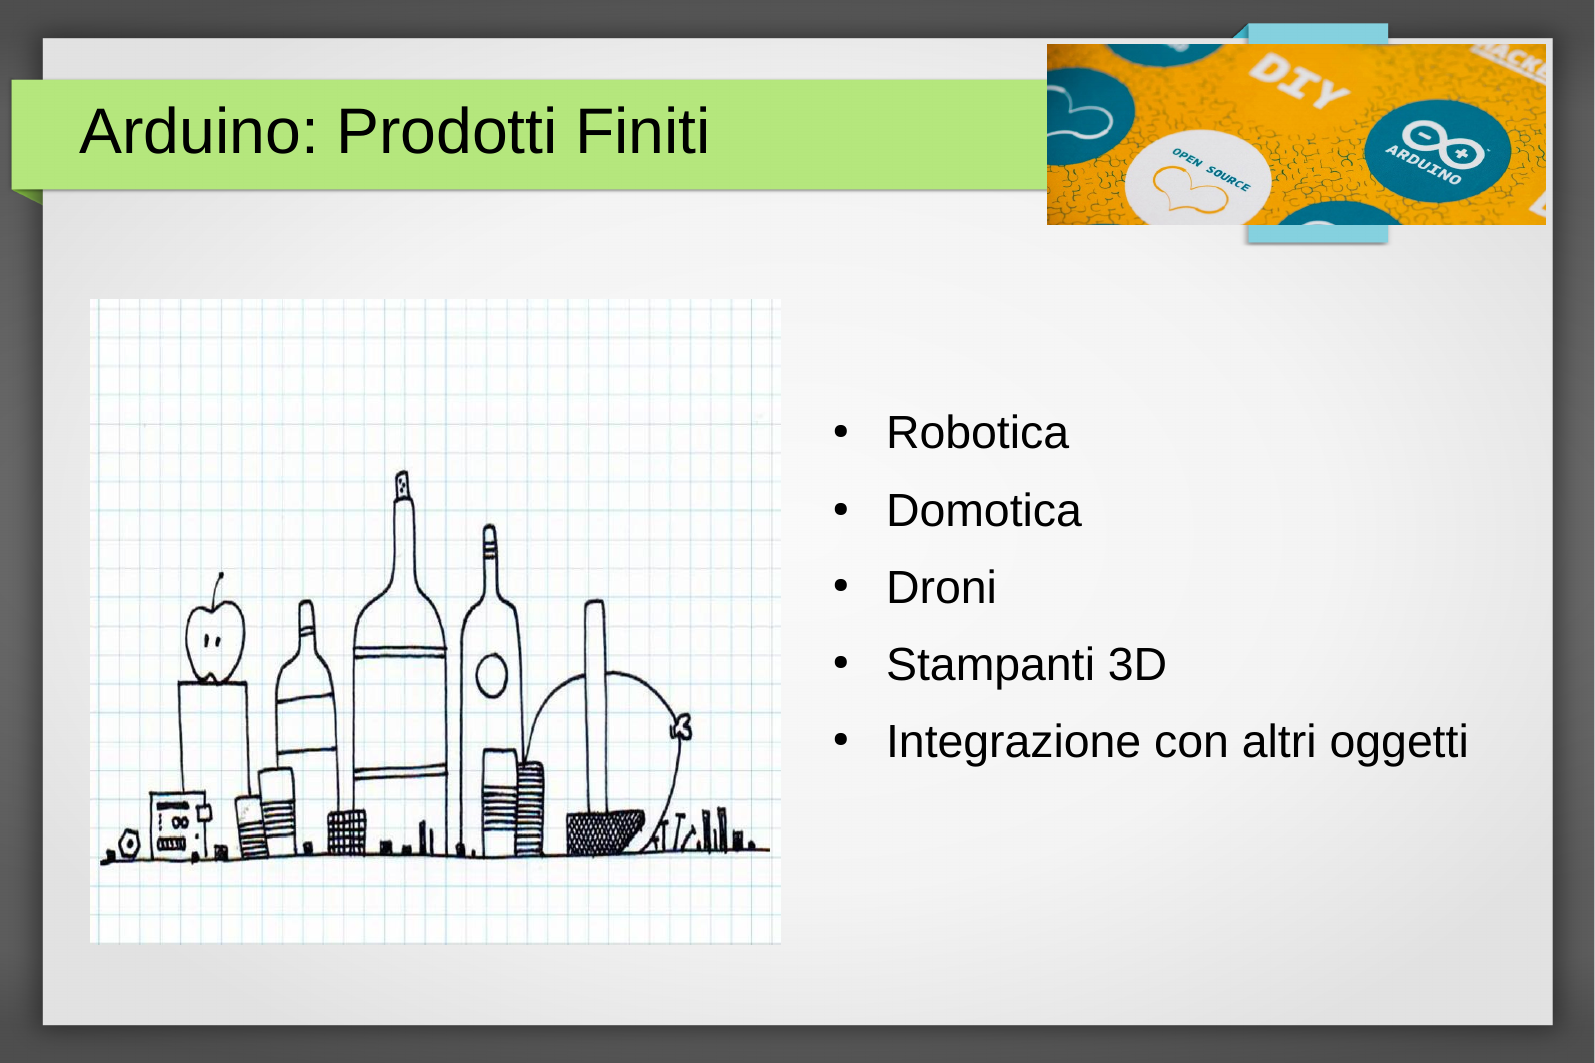

# Arduino: Prodotti Finiti
Robotica
Domotica
Droni
Stampanti 3D
Integrazione con altri oggetti